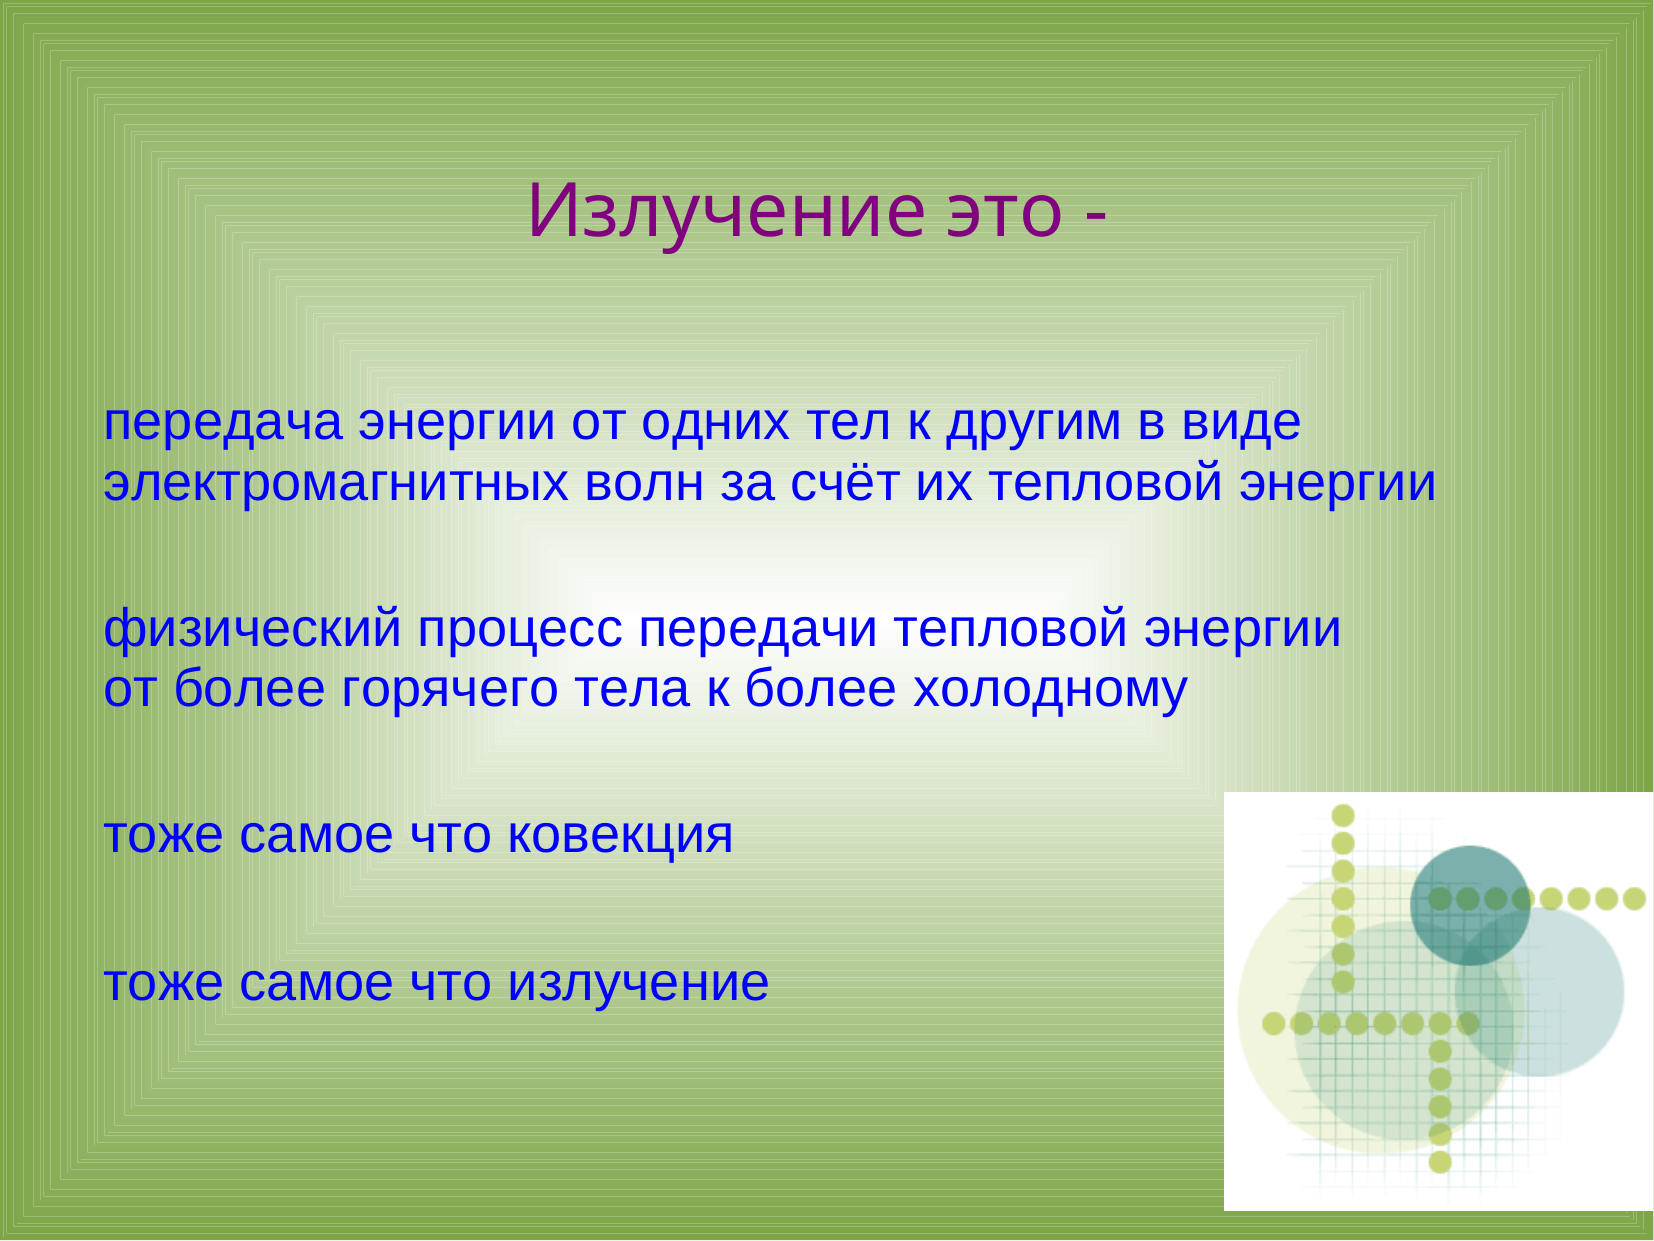

Излучение это -
передача энергии от одних тел к другим в виде электромагнитных волн за счёт их тепловой энергии
физический процесс передачи тепловой энергии от более горячего тела к более холодному
тоже самое что ковекция
тоже самое что излучение